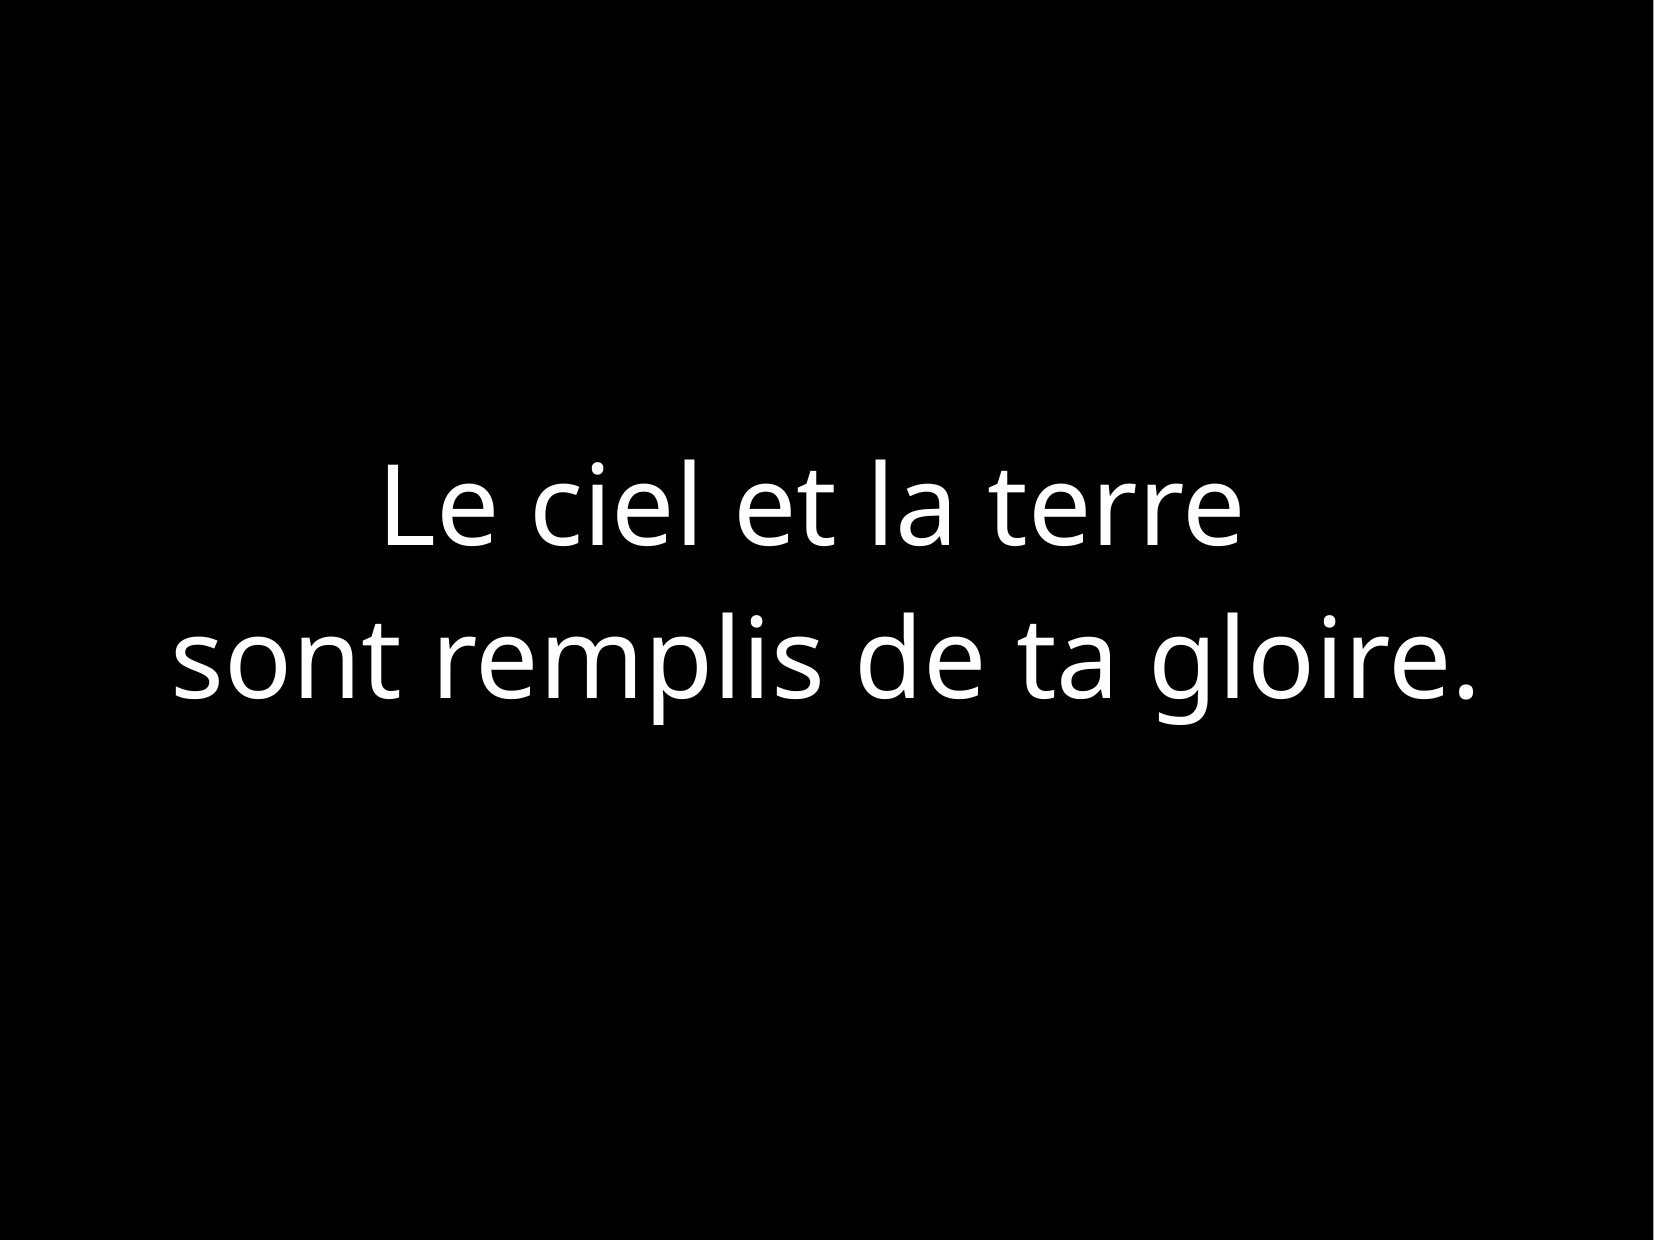

# Le ciel et la terre
sont remplis de ta gloire.